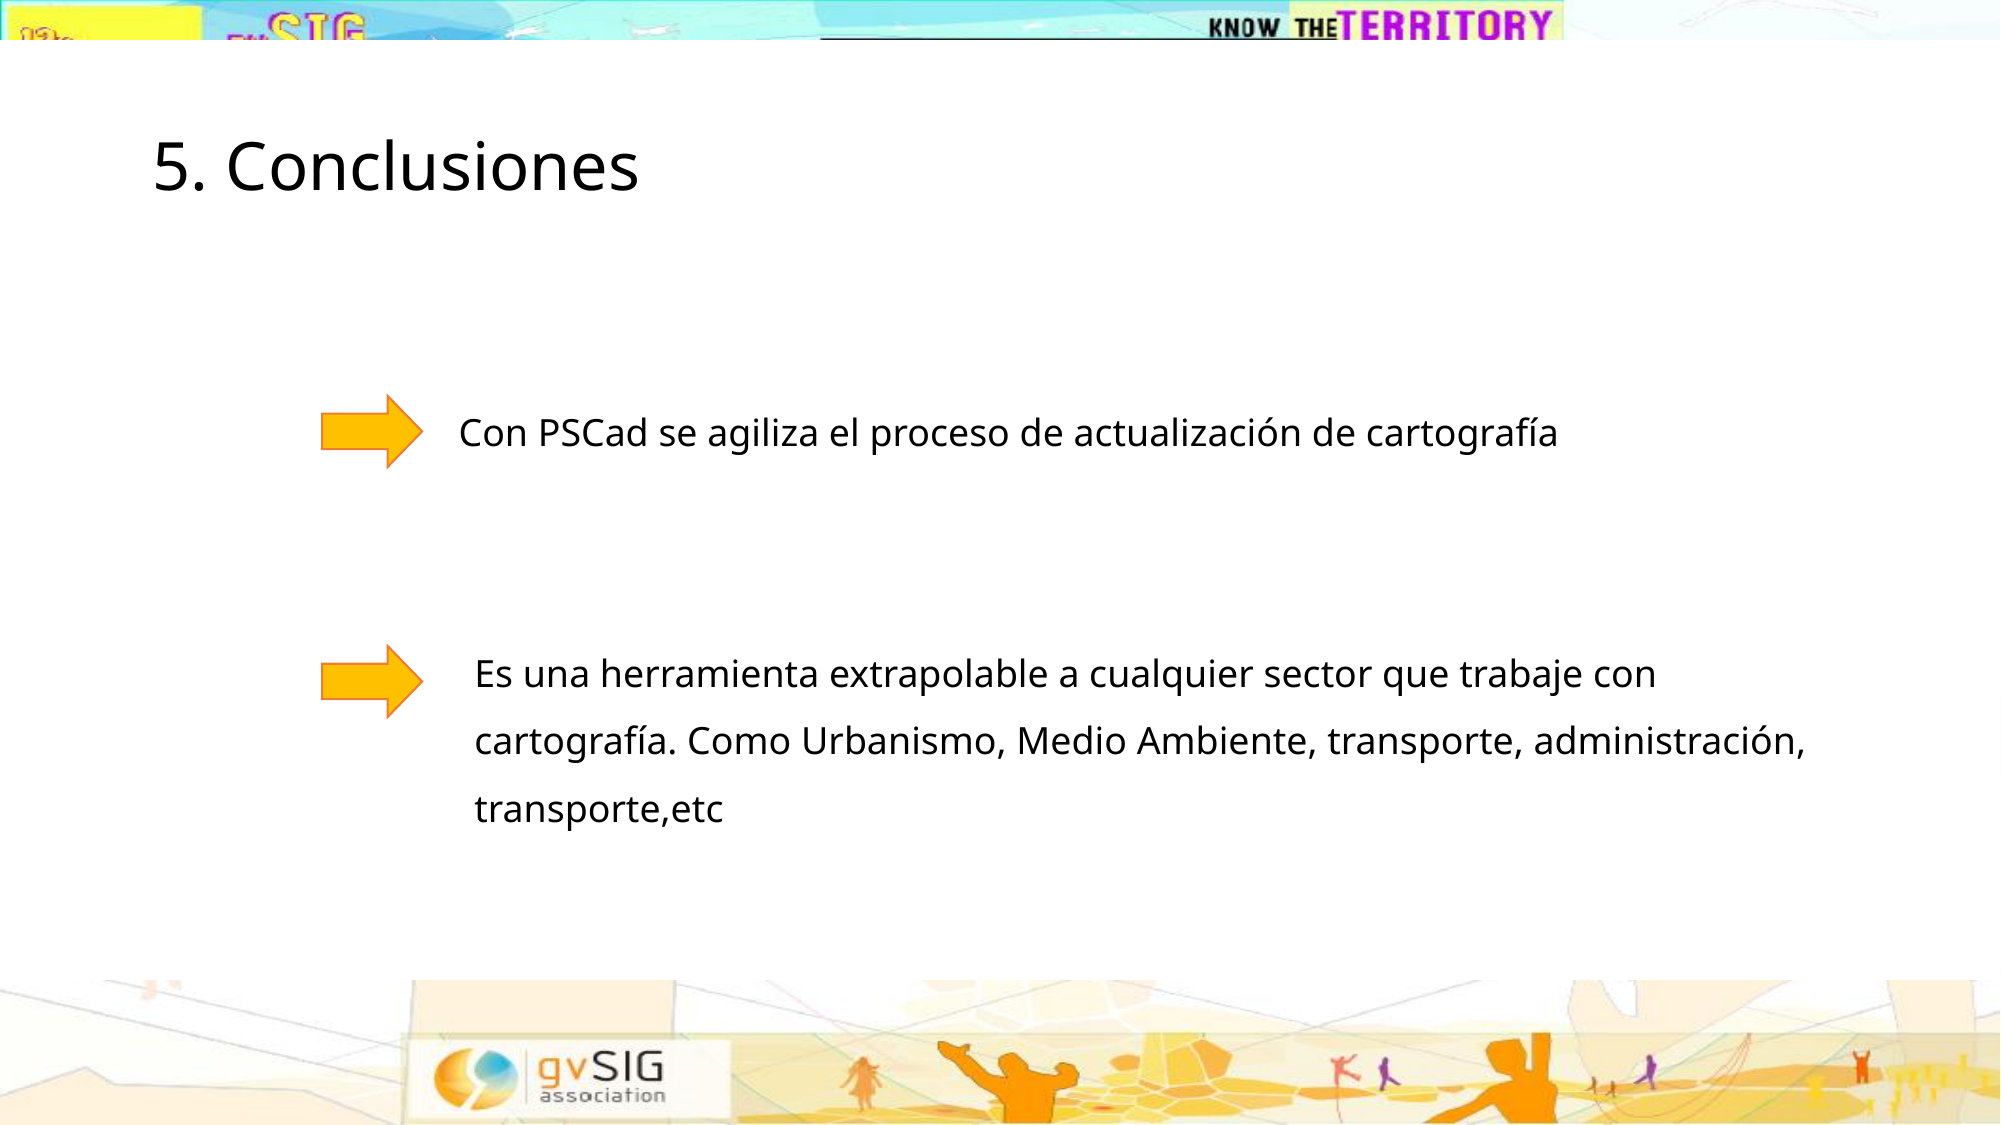

# 5. Conclusiones
Con PSCad se agiliza el proceso de actualización de cartografía
Es una herramienta extrapolable a cualquier sector que trabaje con cartografía. Como Urbanismo, Medio Ambiente, transporte, administración, transporte,etc